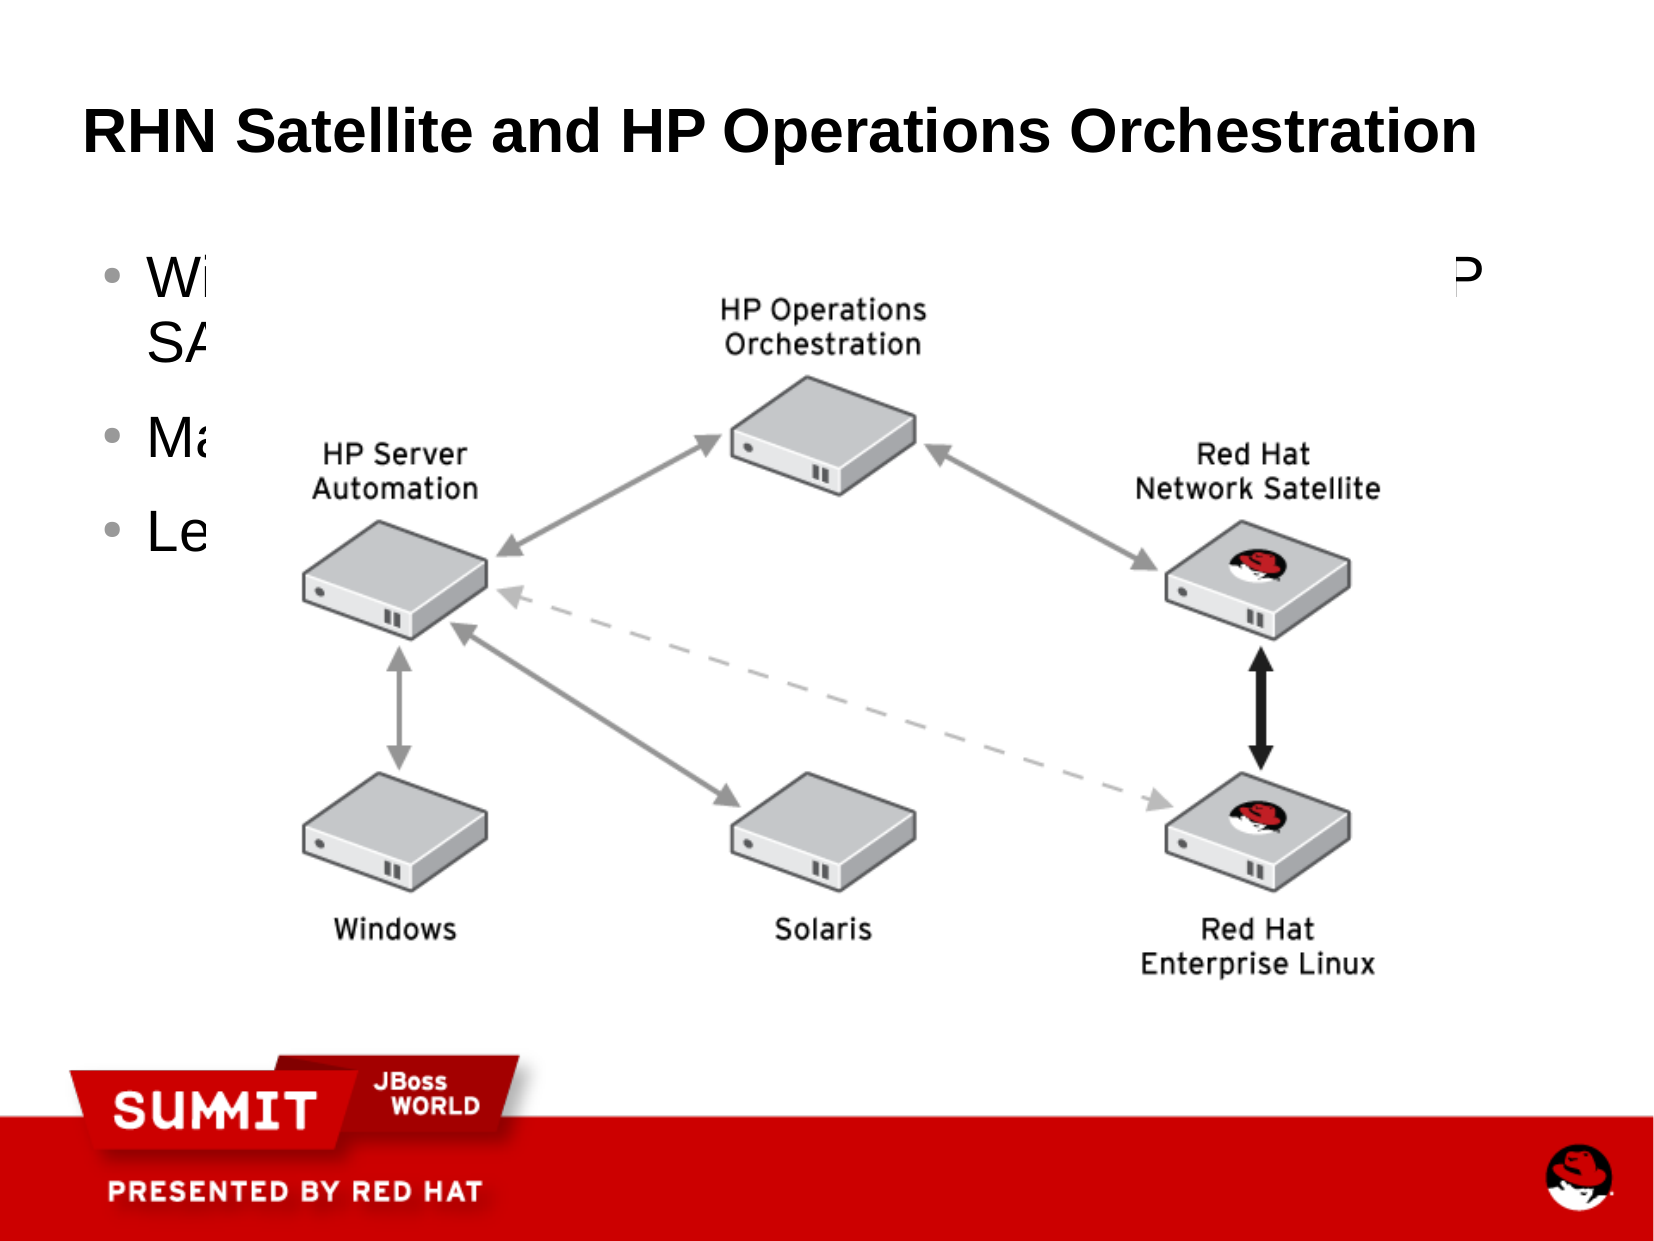

# RHN Satellite and HP Operations Orchestration
With integration scripts, HP OO can control both HP SA and RHN Satellite
Manage everything from a single portal
Leverage existing investment